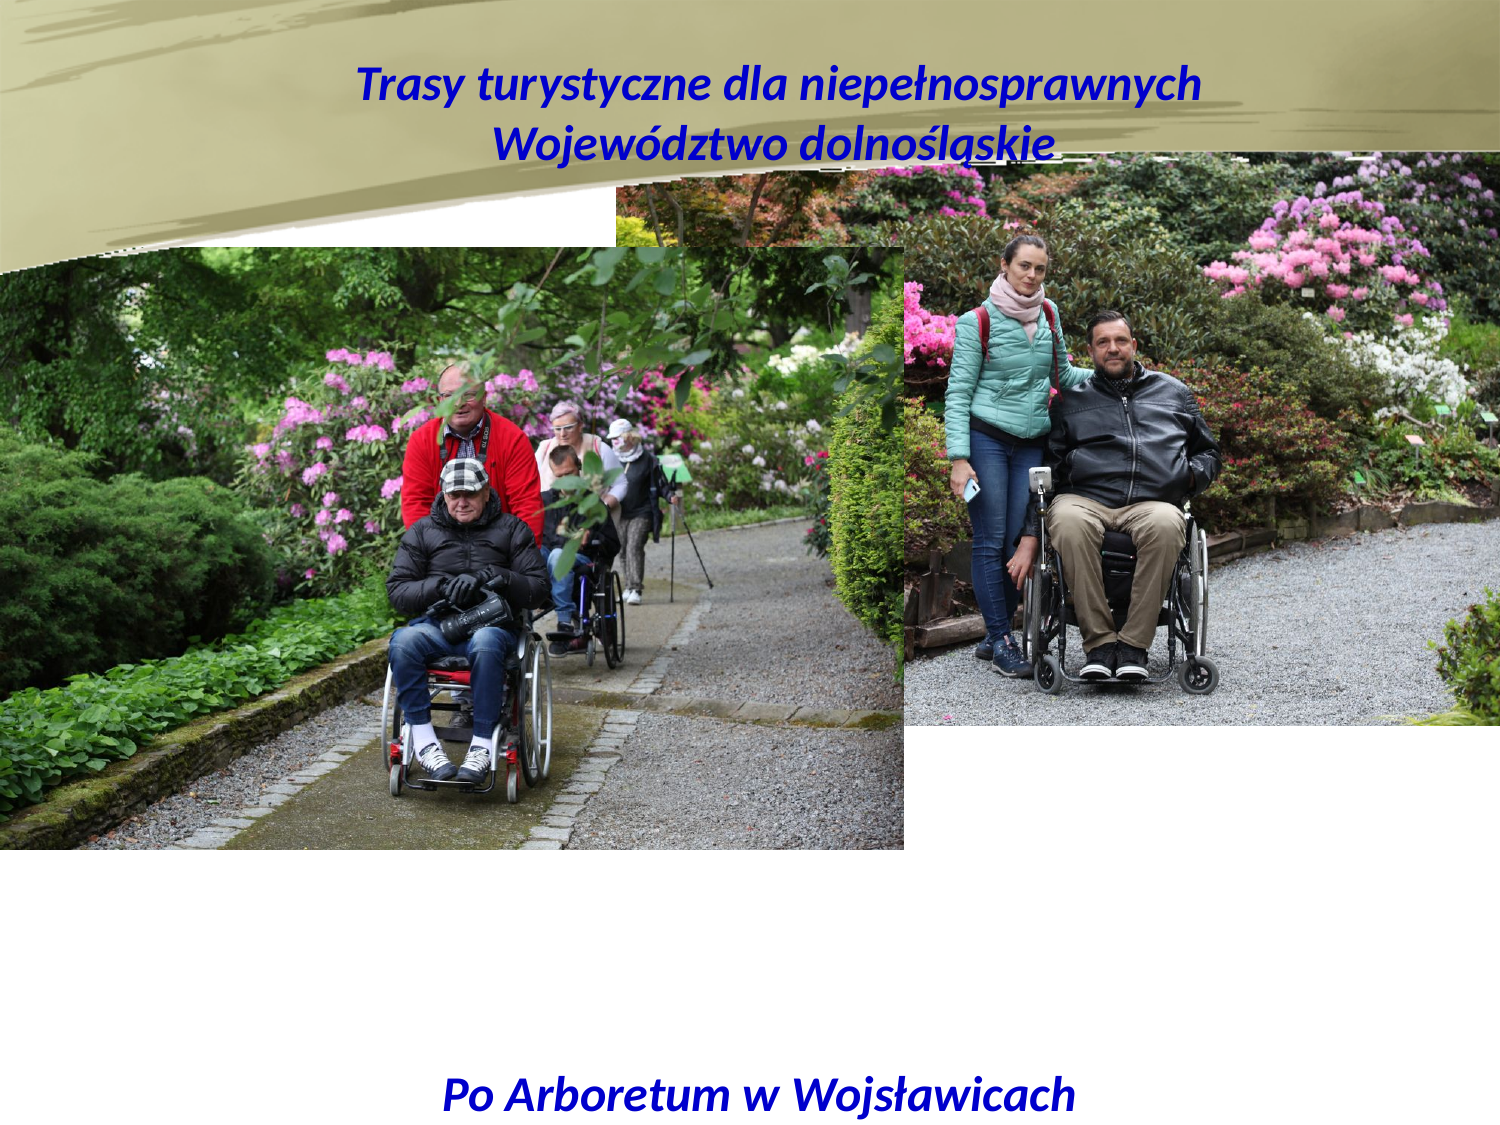

Trasy turystyczne dla niepełnosprawnych Województwo dolnośląskie
Po Arboretum w Wojsławicach